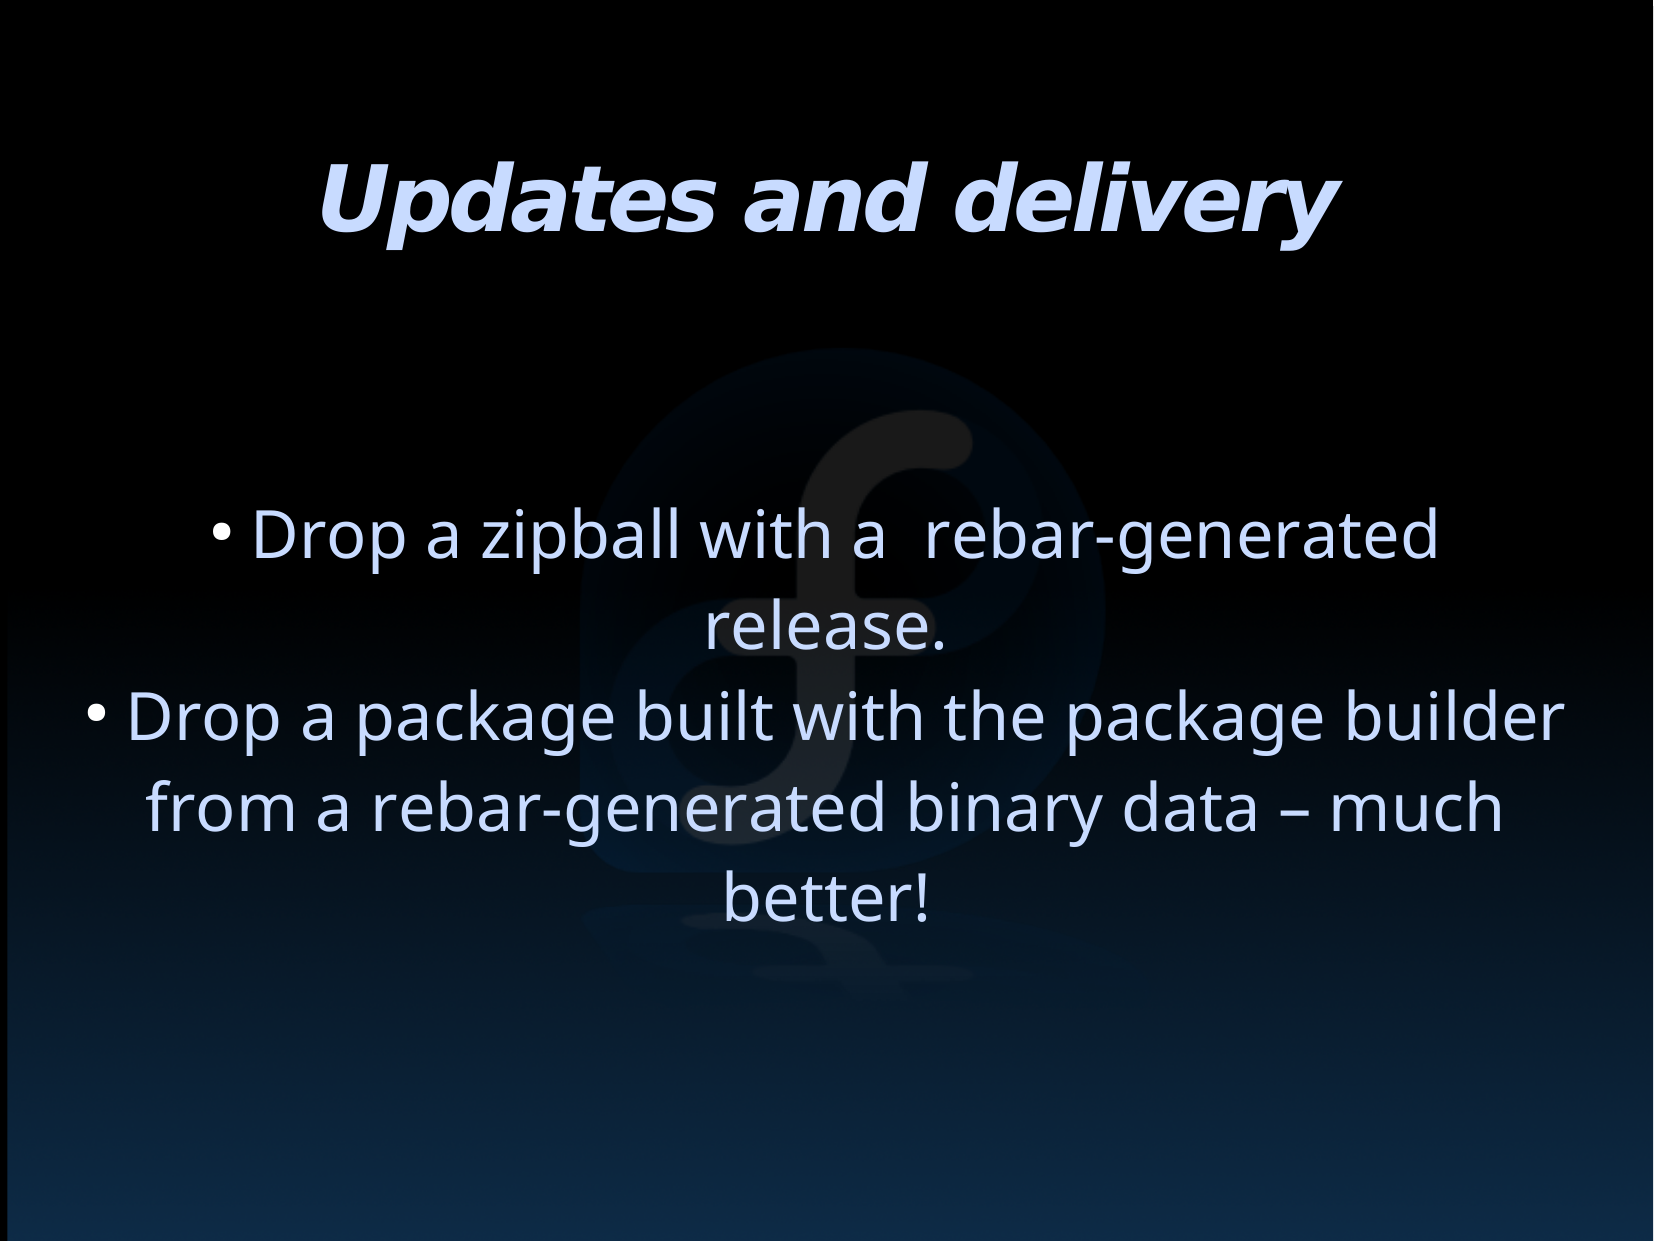

# Updates and delivery
 Drop a zipball with a rebar-generated release.
 Drop a package built with the package builder from a rebar-generated binary data – much better!